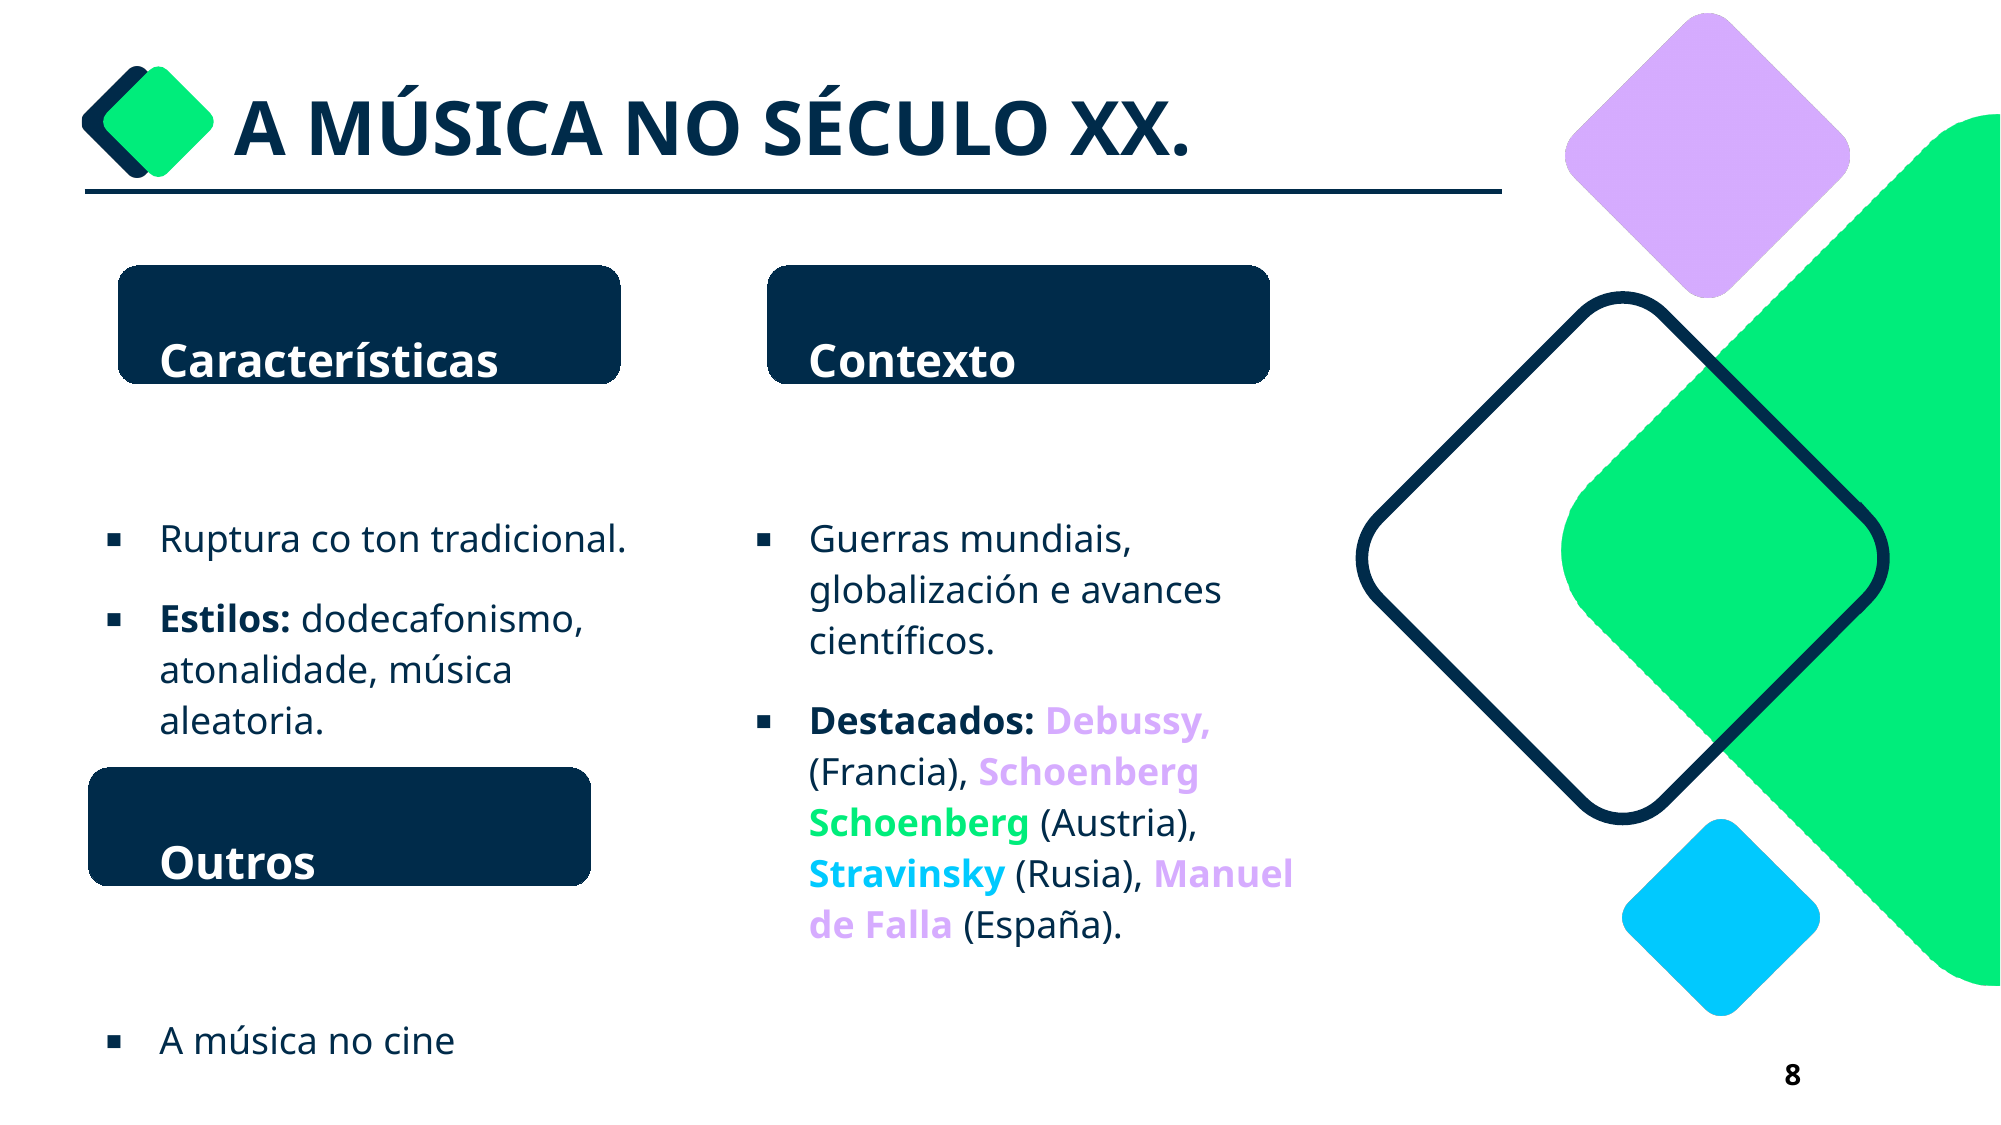

# A MÚSICA NO SÉCULO XX.
Características
Ruptura co ton tradicional.
Estilos: dodecafonismo, atonalidade, música aleatoria.
Fusión con jazz, folclore, tecnoloxía, electrónica,...
Contexto
Guerras mundiais, globalización e avances científicos.
Destacados: Debussy, (Francia), Schoenberg Schoenberg (Austria), Stravinsky (Rusia), Manuel de Falla (España).
Outros
A música no cine